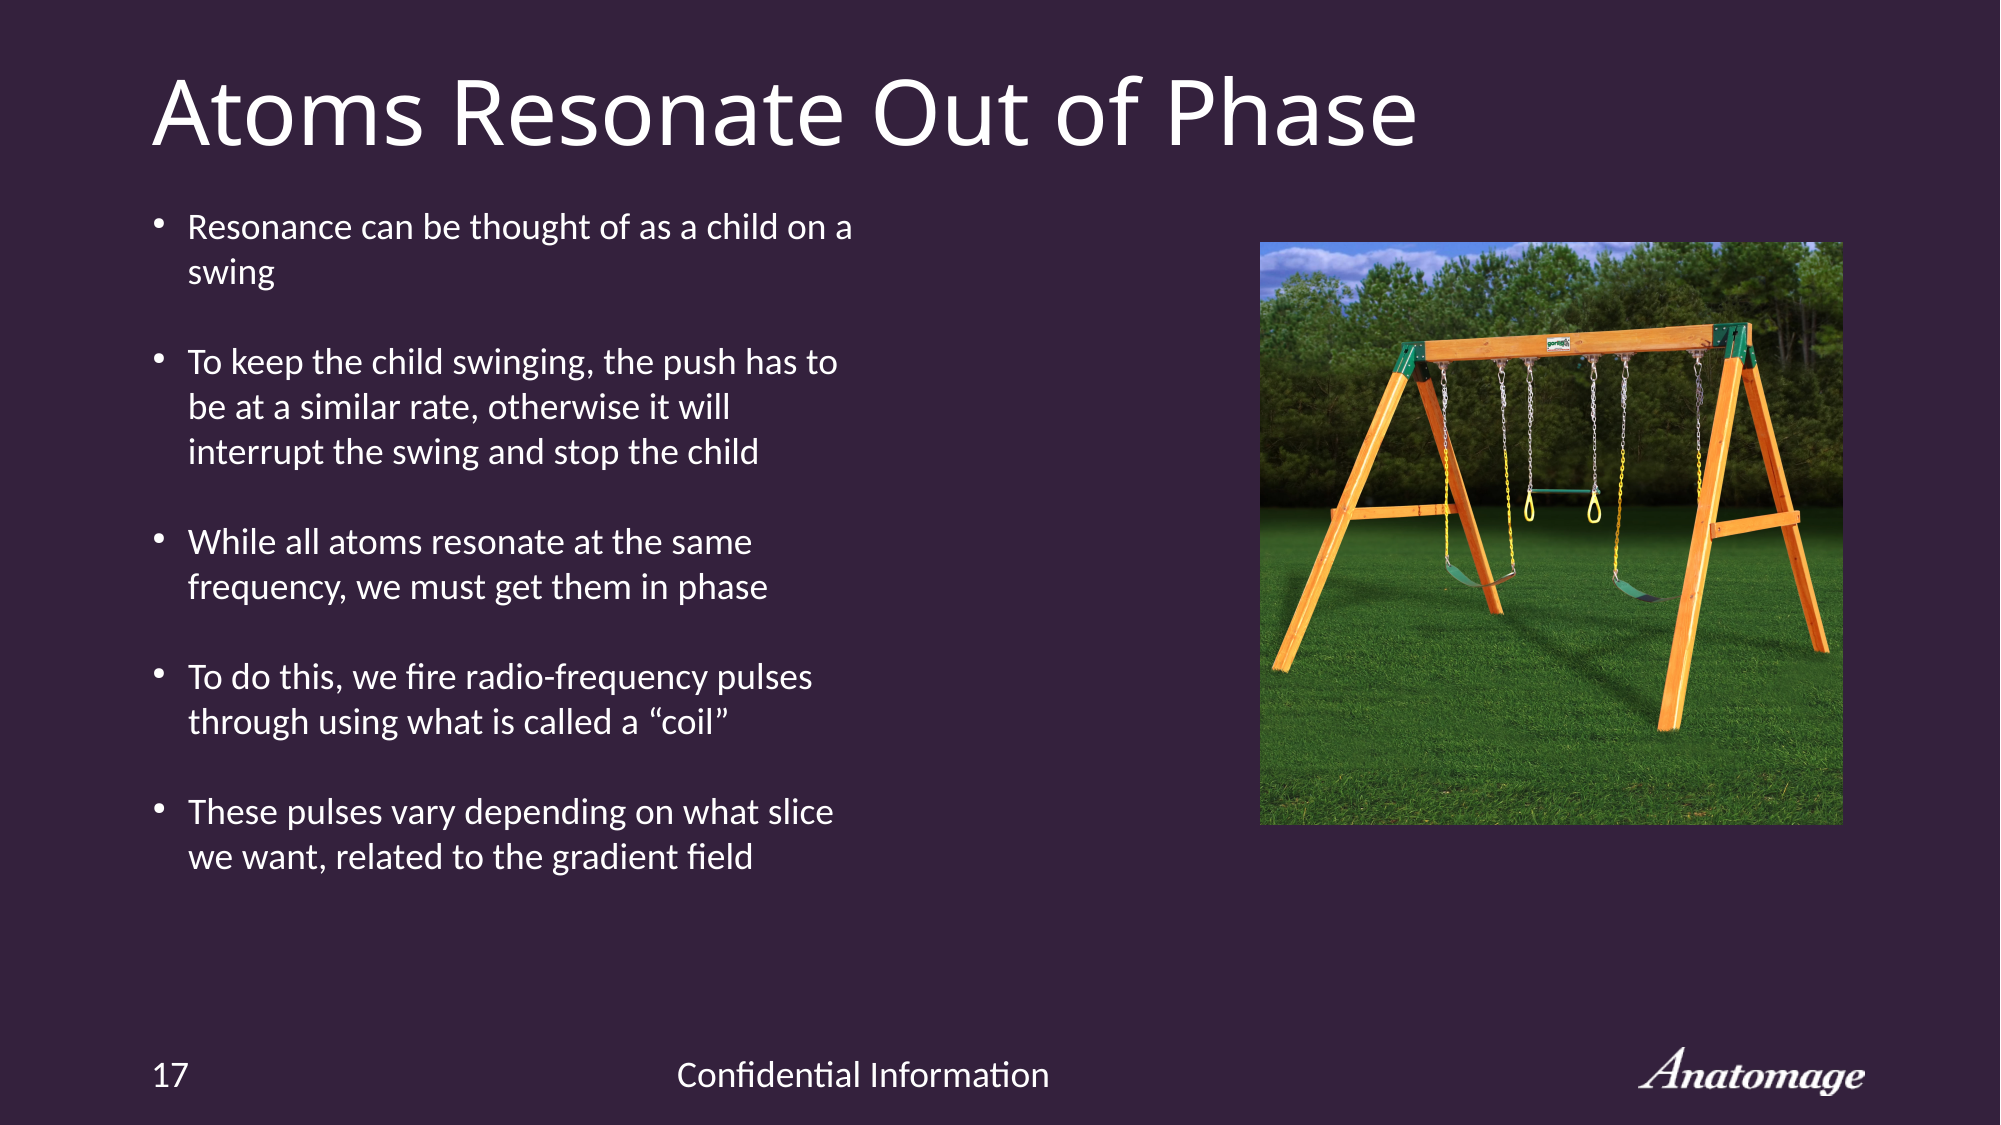

# Atoms Resonate Out of Phase
Resonance can be thought of as a child on a swing
To keep the child swinging, the push has to be at a similar rate, otherwise it will interrupt the swing and stop the child
While all atoms resonate at the same frequency, we must get them in phase
To do this, we fire radio-frequency pulses through using what is called a “coil”
These pulses vary depending on what slice we want, related to the gradient field
Confidential Information